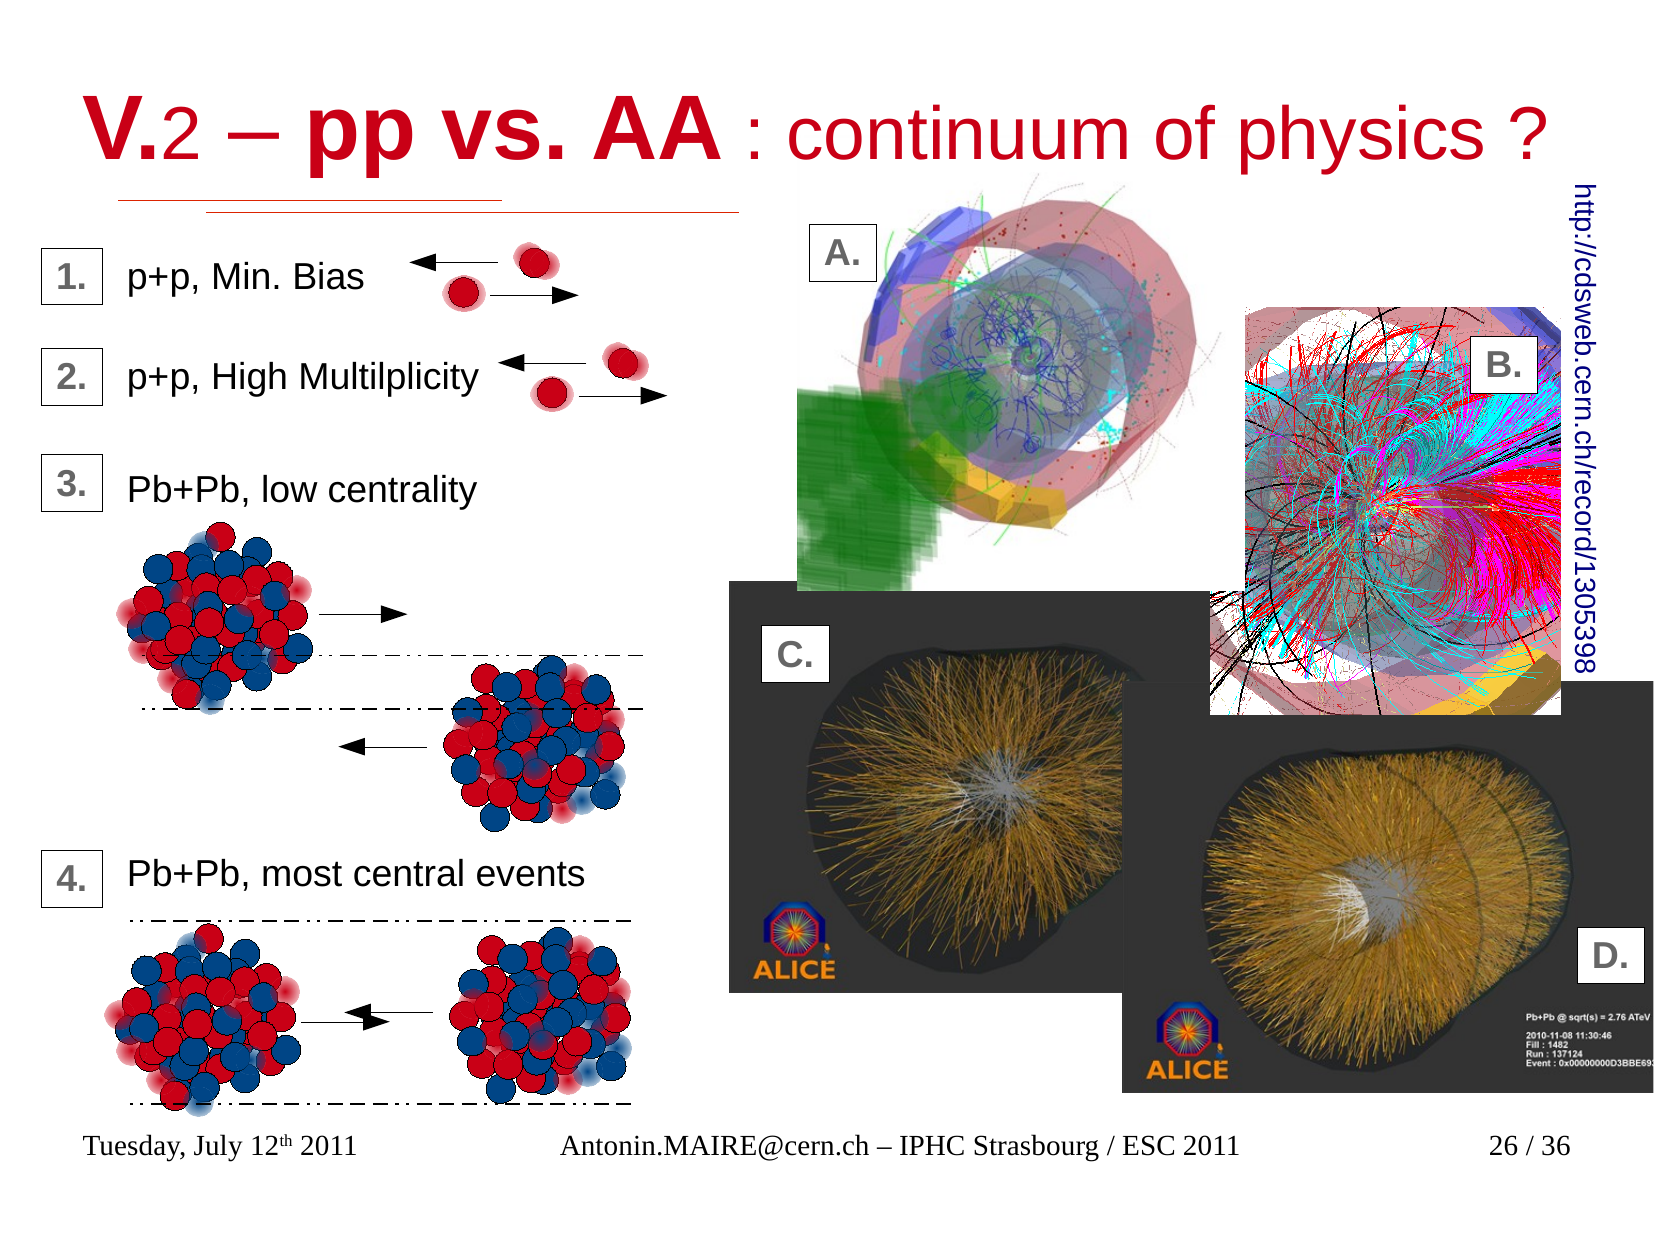

# V.2 – pp vs. AA : continuum of physics ?
A.
1.
p+p, Min. Bias
B.
2.
p+p, High Multilplicity
http://cdsweb.cern.ch/record/1305398
3.
Pb+Pb, low centrality
C.
Pb+Pb, most central events
4.
D.
Mon, March 31st, 2008
Antonin Maire - IPHC Strasbourg / AliceWeek Apr. 08
26